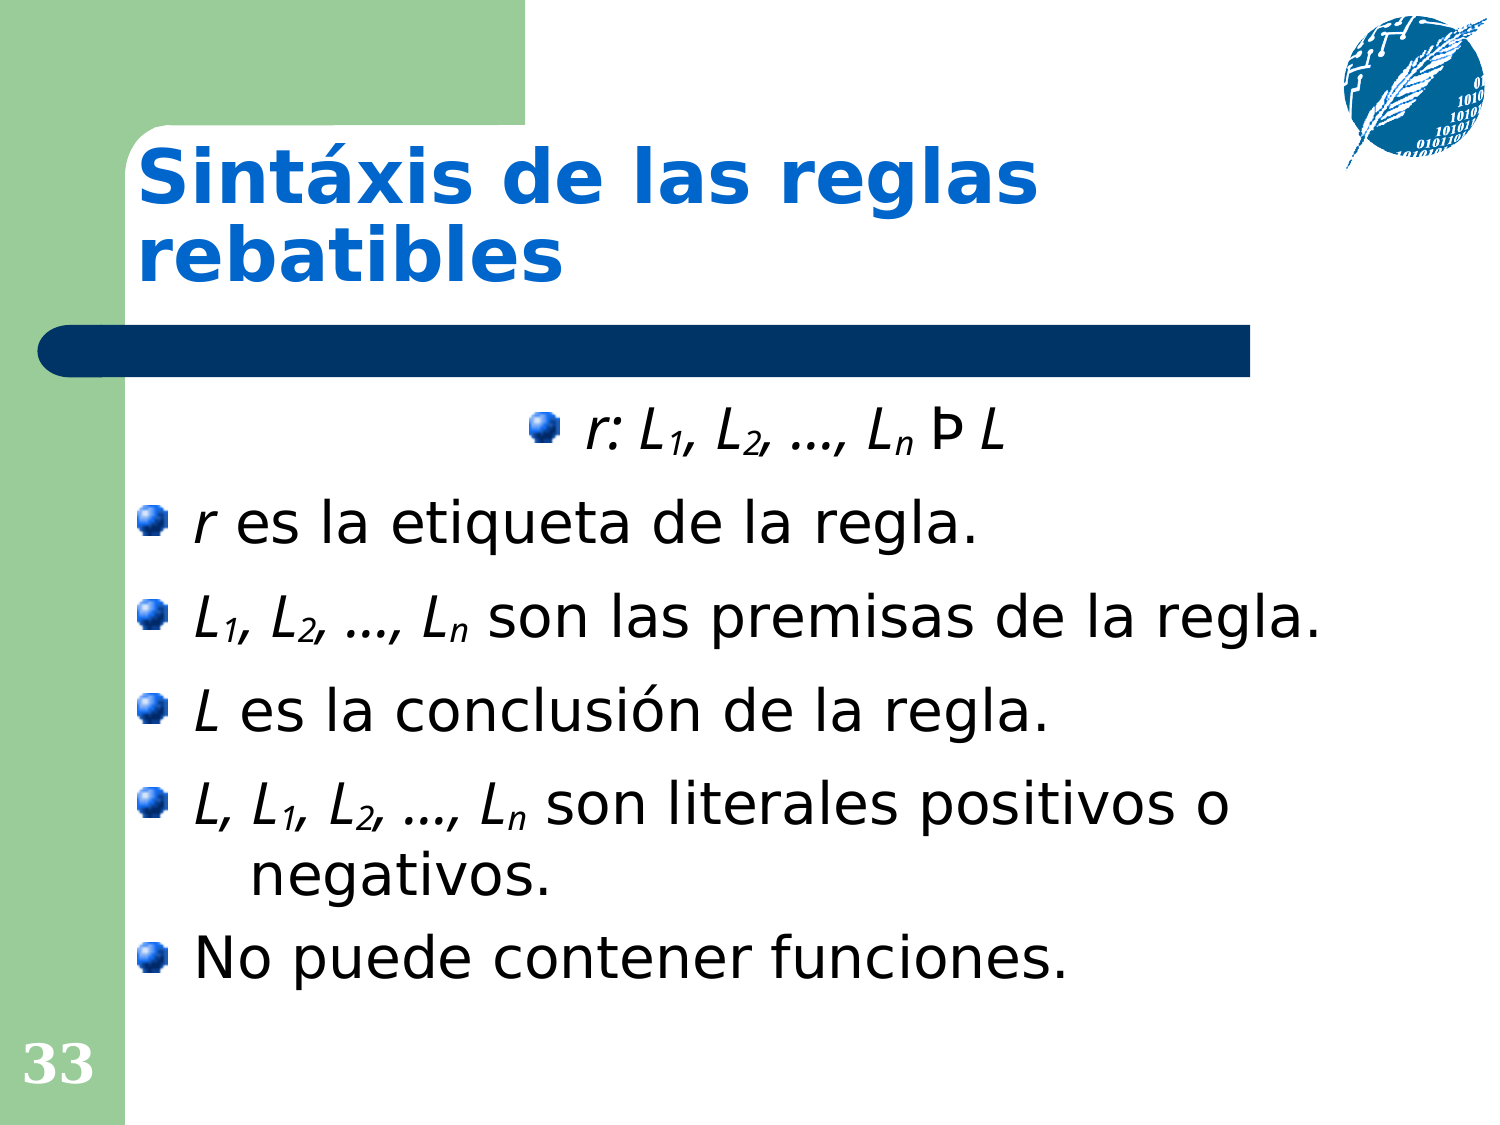

# Sintáxis de las reglas rebatibles
r: L1, L2, ..., Ln Þ L
r es la etiqueta de la regla.
L1, L2, ..., Ln son las premisas de la regla.
L es la conclusión de la regla.
L, L1, L2, ..., Ln son literales positivos o negativos.
No puede contener funciones.
33